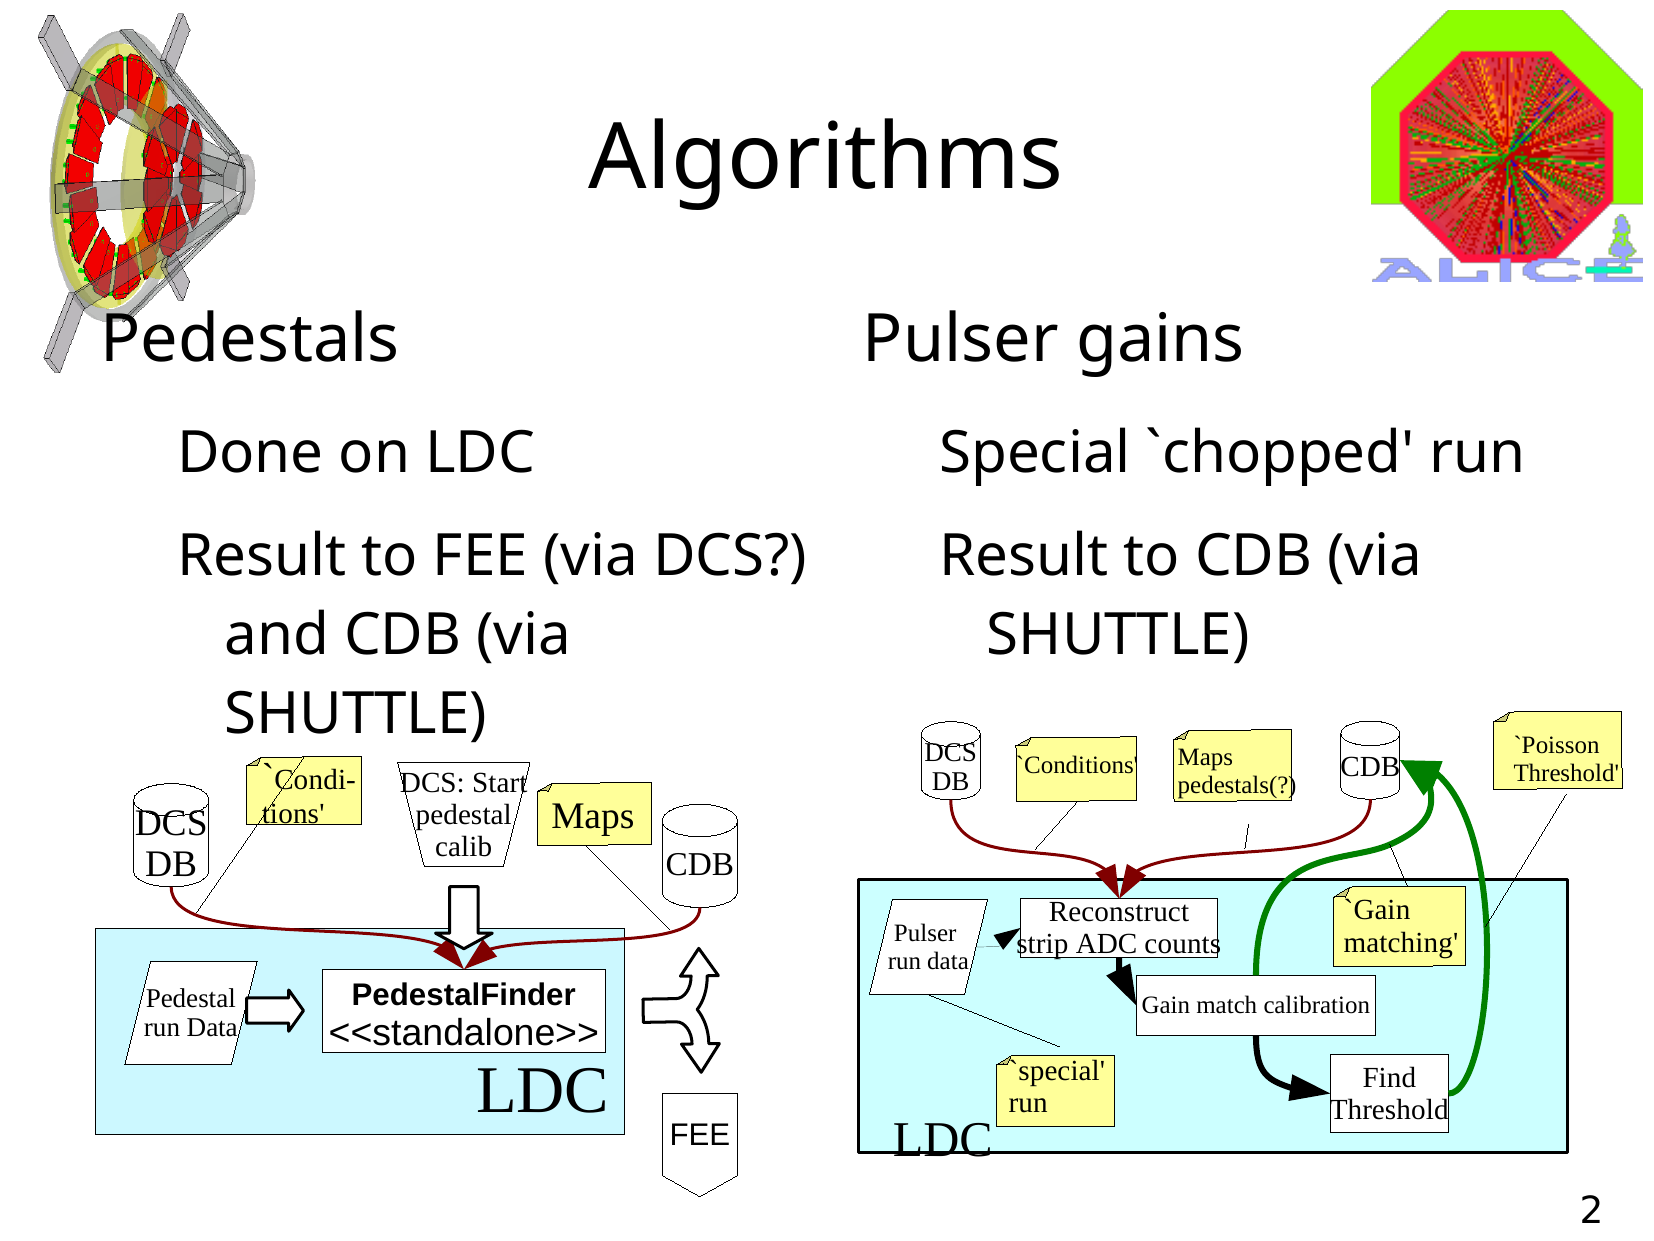

# Algorithms
Pedestals
Done on LDC
Result to FEE (via DCS?) and CDB (via SHUTTLE)
Pulser gains
Special `chopped' run
Result to CDB (via SHUTTLE)
`Poisson Threshold'
CDB
DCS
DB
Maps
pedestals(?)
`Conditions'
`Gain matching'
Reconstruct
strip ADC counts
Pulser
run data
Gain match calibration
`special' run
Find
Threshold
LDC
`Condi-
tions'
DCS: Start
pedestal
calib
Maps
DCS
DB
CDB
LDC
Pedestal
run Data
PedestalFinder
<<standalone>>
FEE